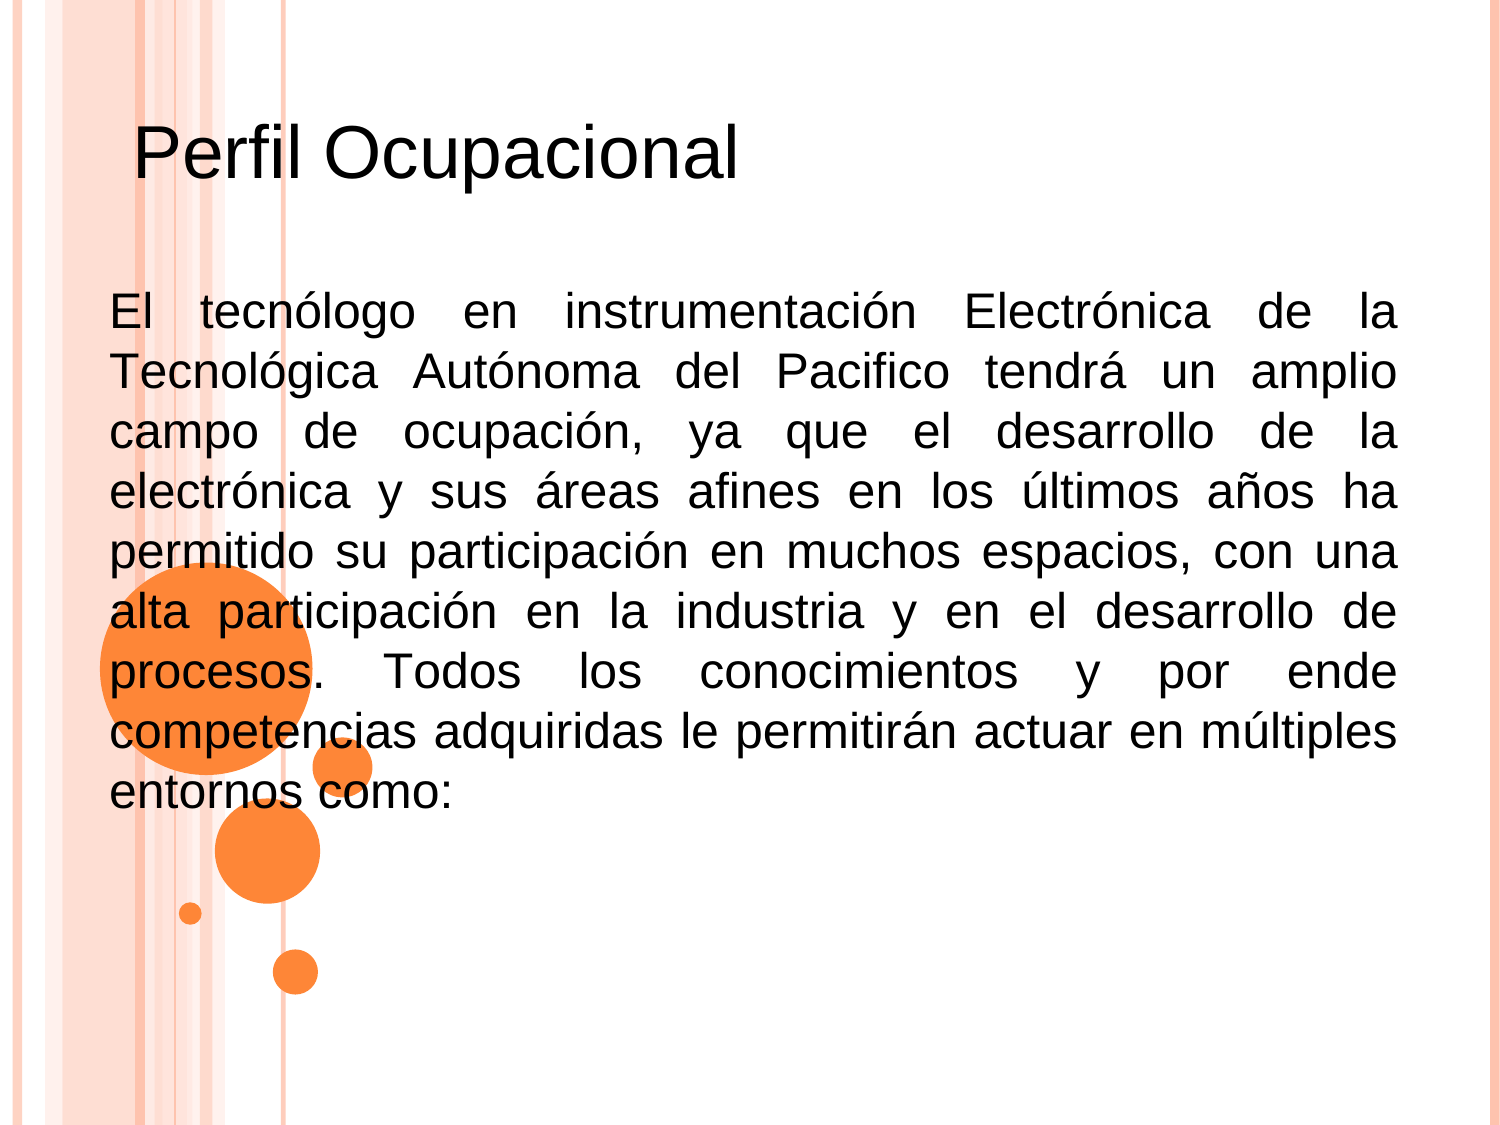

Perfil Ocupacional
El tecnólogo en instrumentación Electrónica de la Tecnológica Autónoma del Pacifico tendrá un amplio campo de ocupación, ya que el desarrollo de la electrónica y sus áreas afines en los últimos años ha permitido su participación en muchos espacios, con una alta participación en la industria y en el desarrollo de procesos. Todos los conocimientos y por ende competencias adquiridas le permitirán actuar en múltiples entornos como: